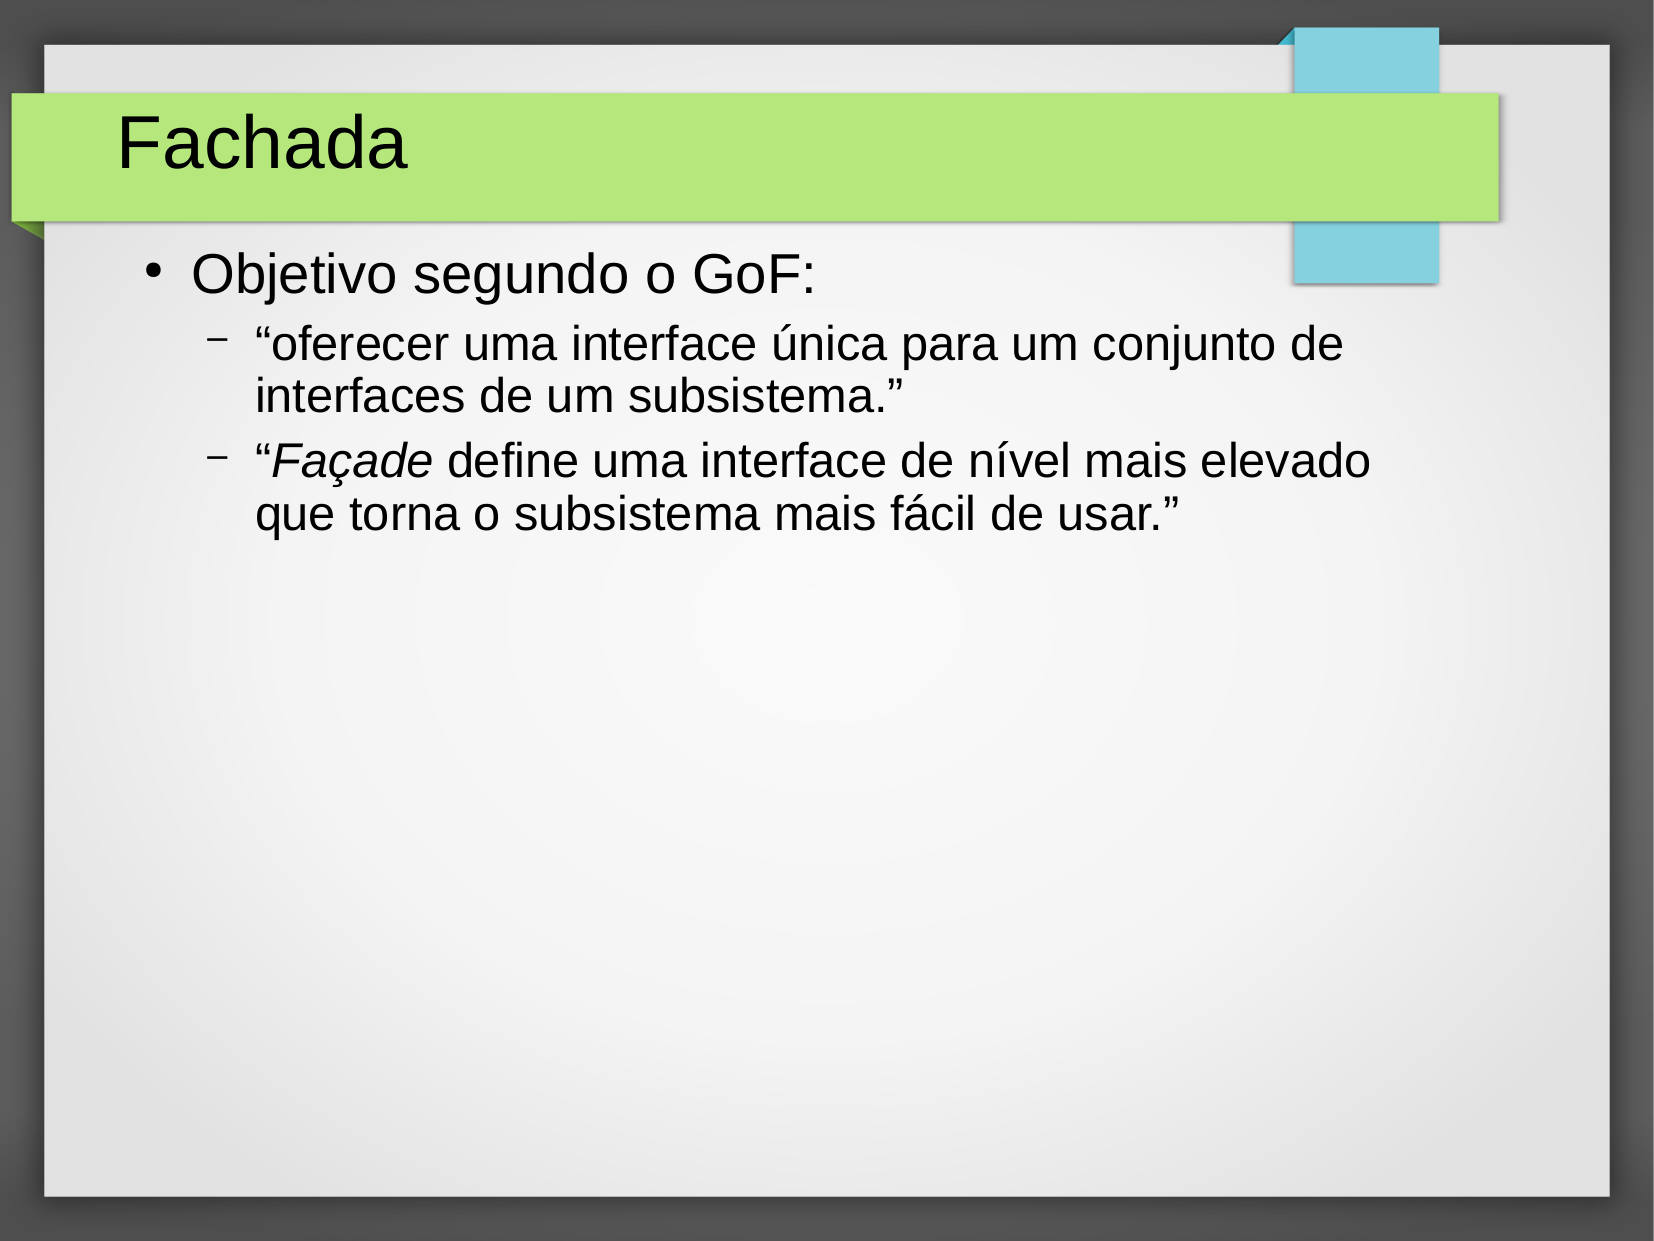

# Fachada
Objetivo segundo o GoF:
“oferecer uma interface única para um conjunto de interfaces de um subsistema.”
“Façade define uma interface de nível mais elevado que torna o subsistema mais fácil de usar.”